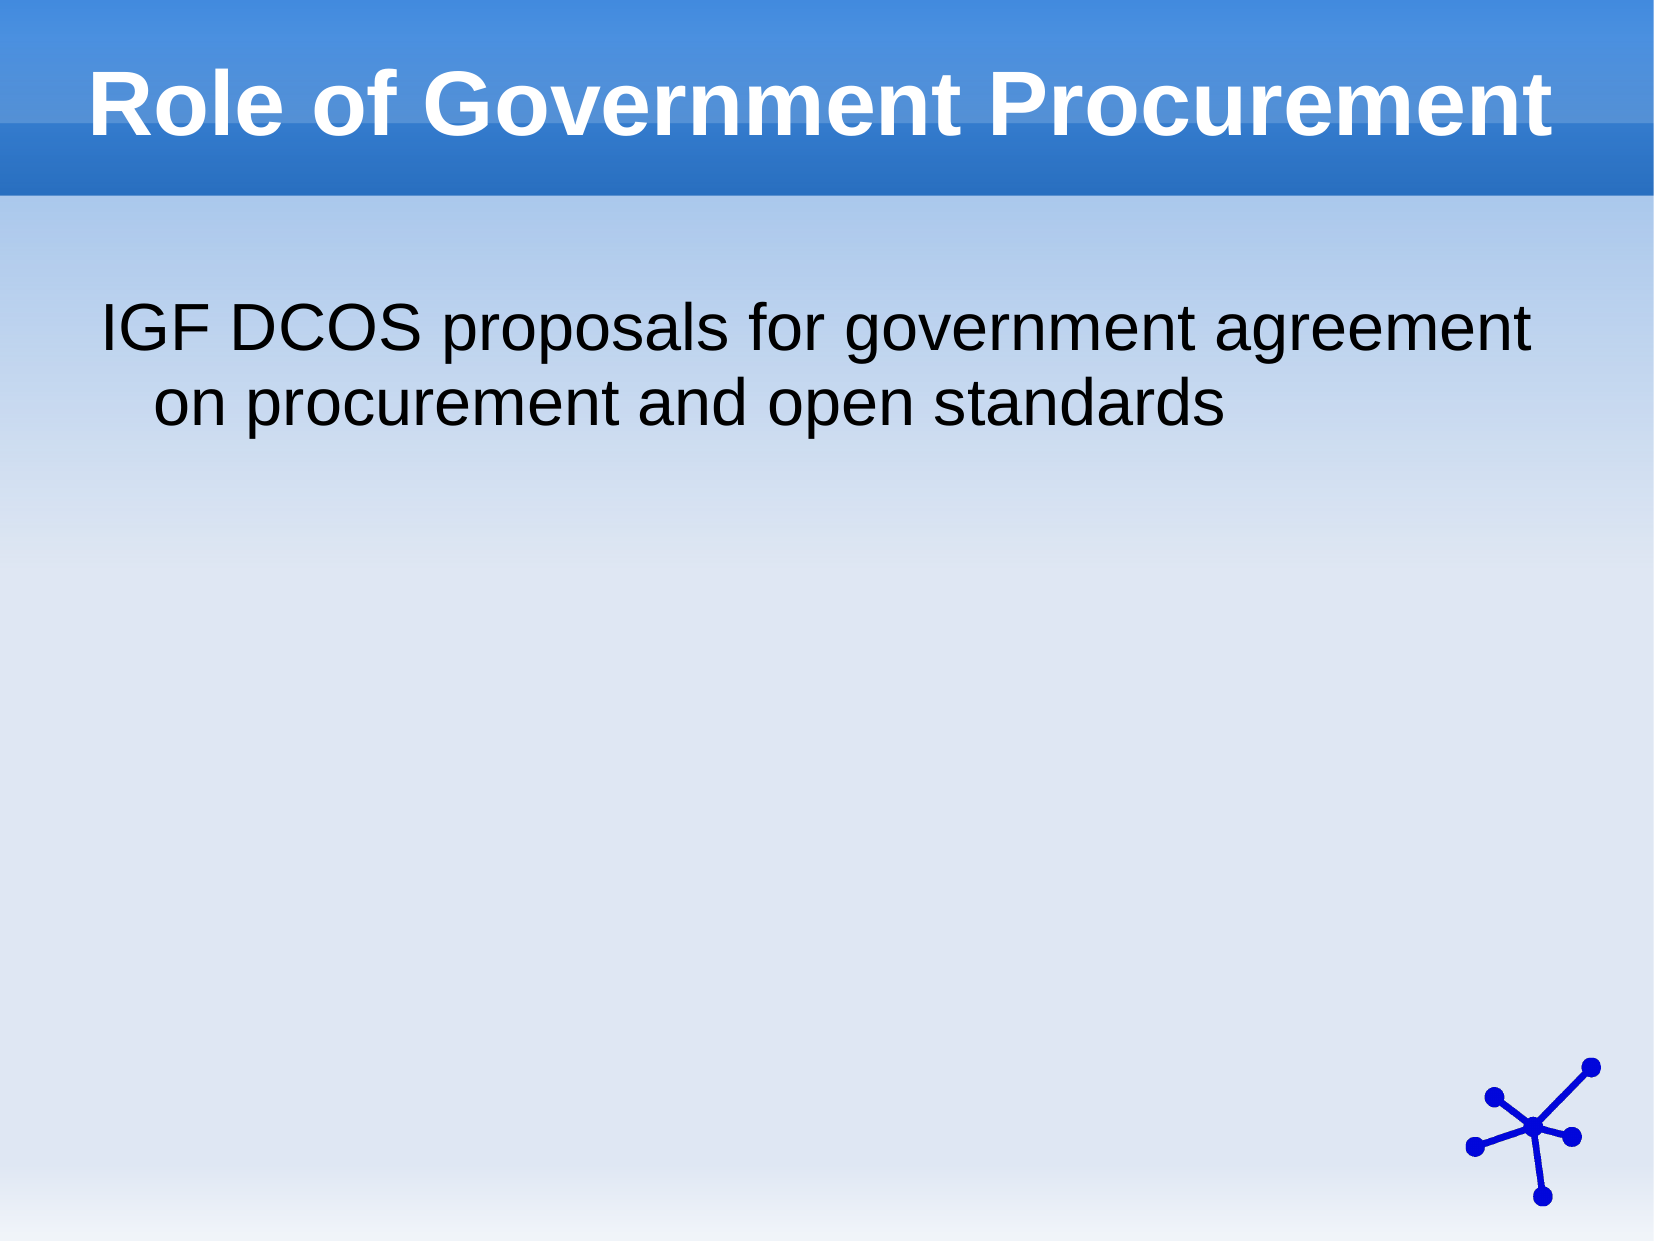

# Role of Government Procurement
IGF DCOS proposals for government agreement on procurement and open standards